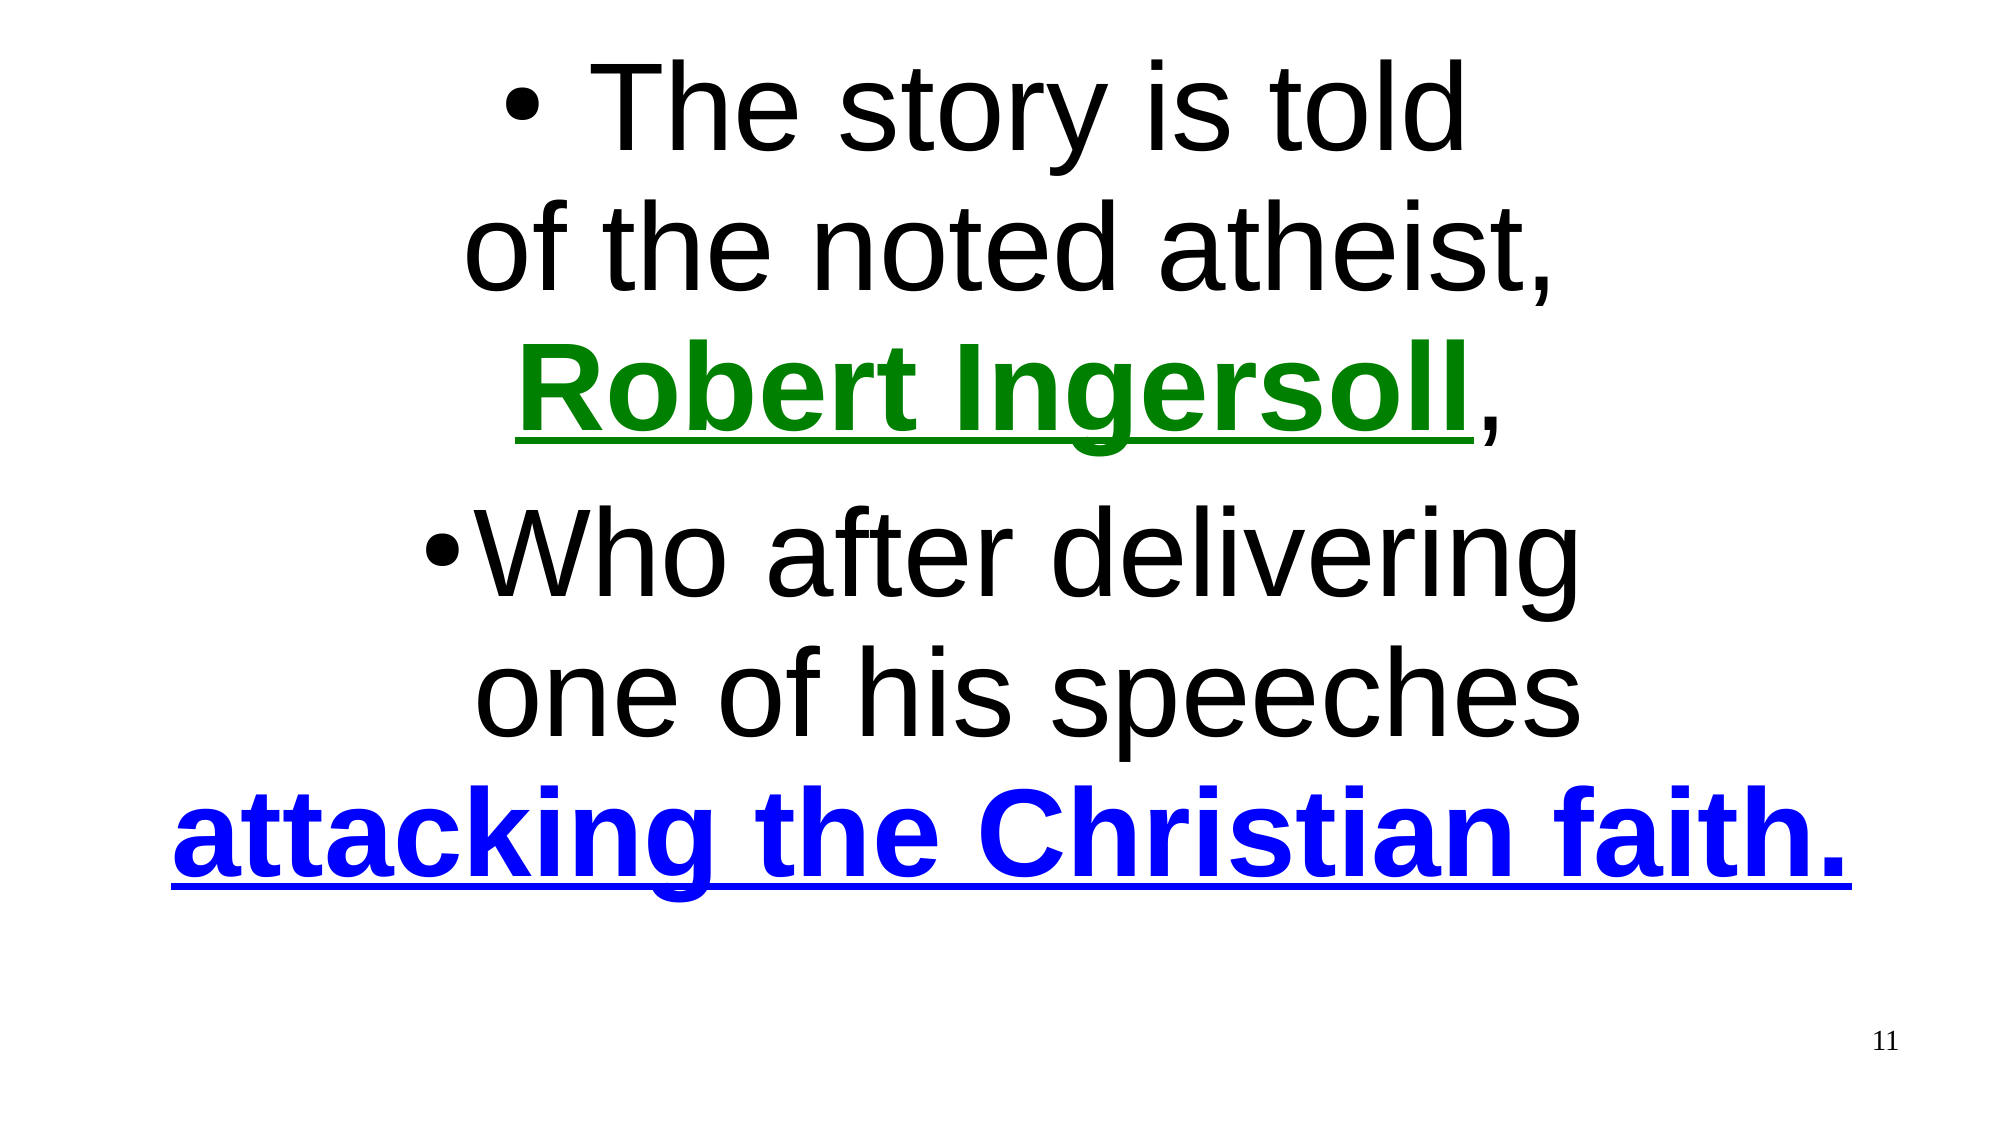

# The story is told of the noted atheist, Robert Ingersoll,
Who after delivering
 one of his speeches
attacking the Christian faith.
11